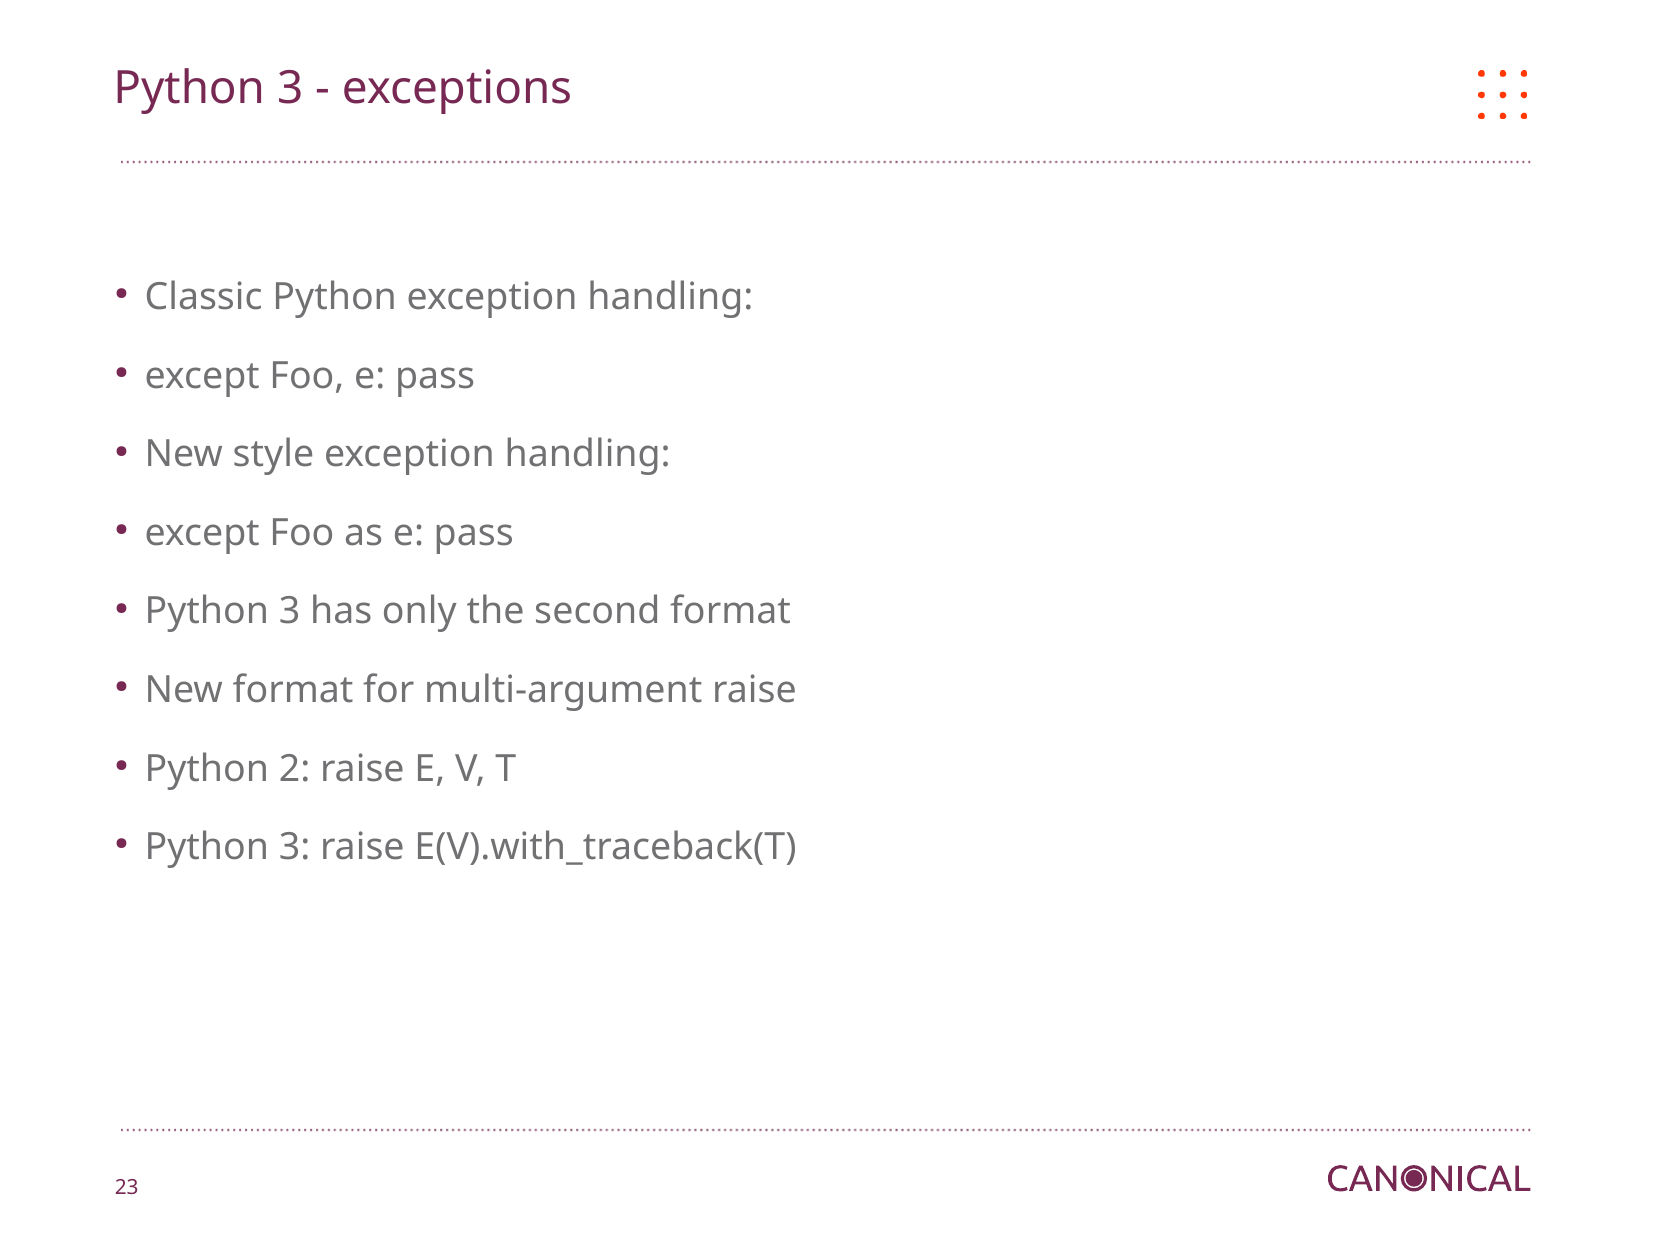

# Python 3 - exceptions
Classic Python exception handling:
except Foo, e: pass
New style exception handling:
except Foo as e: pass
Python 3 has only the second format
New format for multi-argument raise
Python 2: raise E, V, T
Python 3: raise E(V).with_traceback(T)